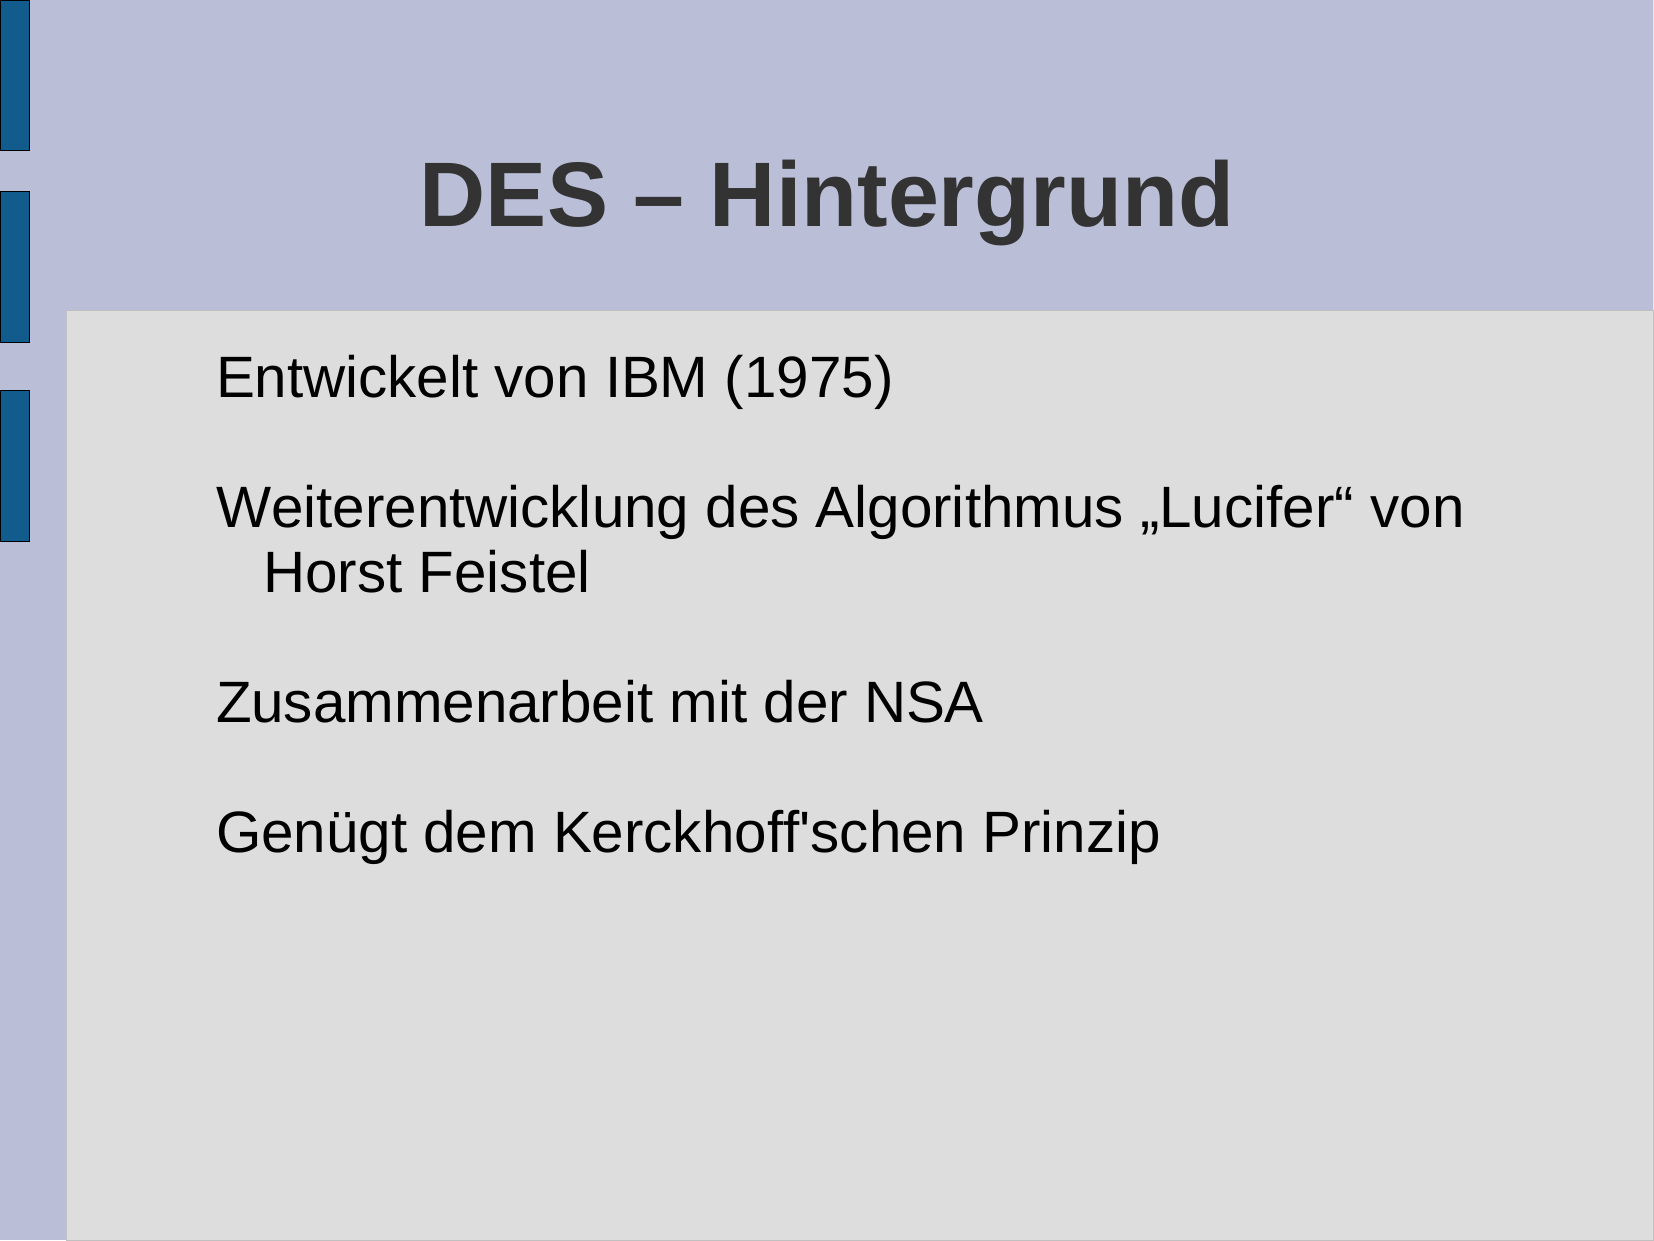

# DES – Hintergrund
Entwickelt von IBM (1975)
Weiterentwicklung des Algorithmus „Lucifer“ von Horst Feistel
Zusammenarbeit mit der NSA
Genügt dem Kerckhoff'schen Prinzip